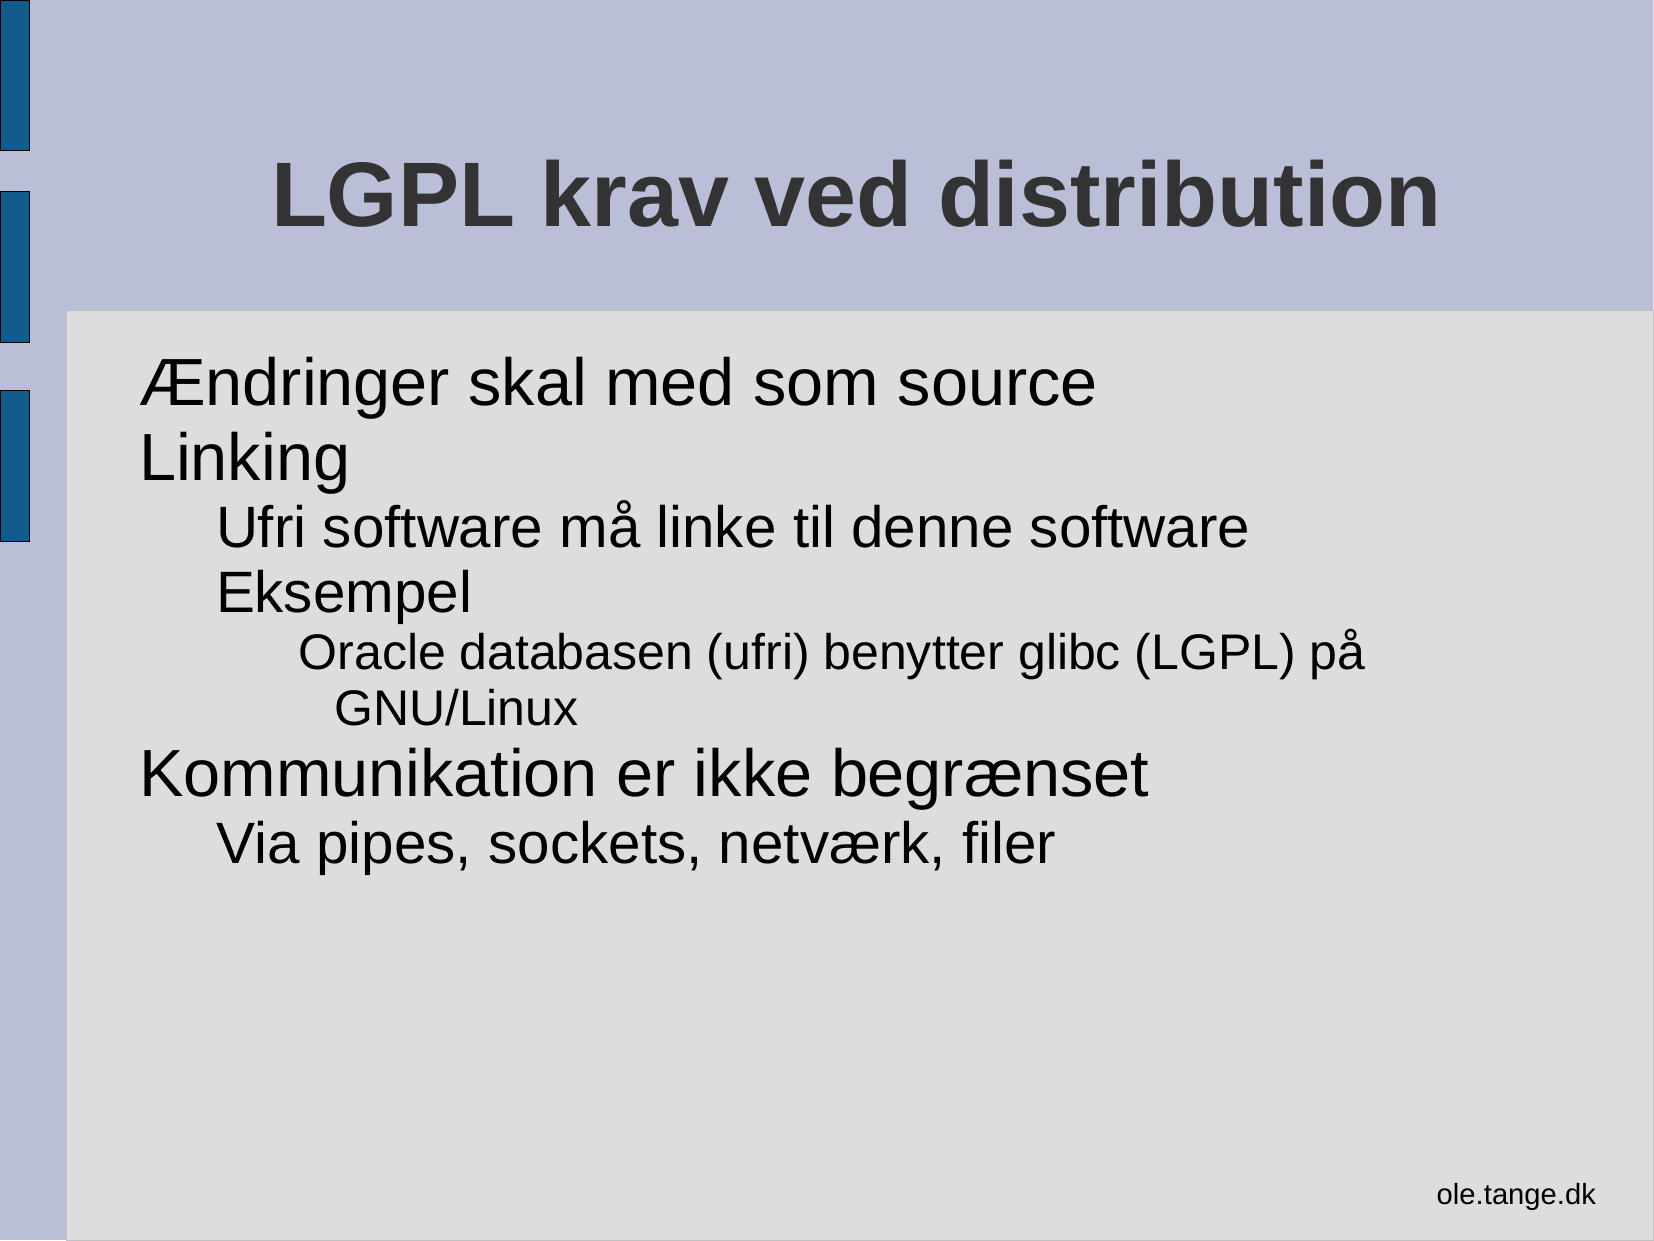

# LGPL krav ved distribution
Ændringer skal med som source
Linking
Ufri software må linke til denne software
Eksempel
Oracle databasen (ufri) benytter glibc (LGPL) på GNU/Linux
Kommunikation er ikke begrænset
Via pipes, sockets, netværk, filer